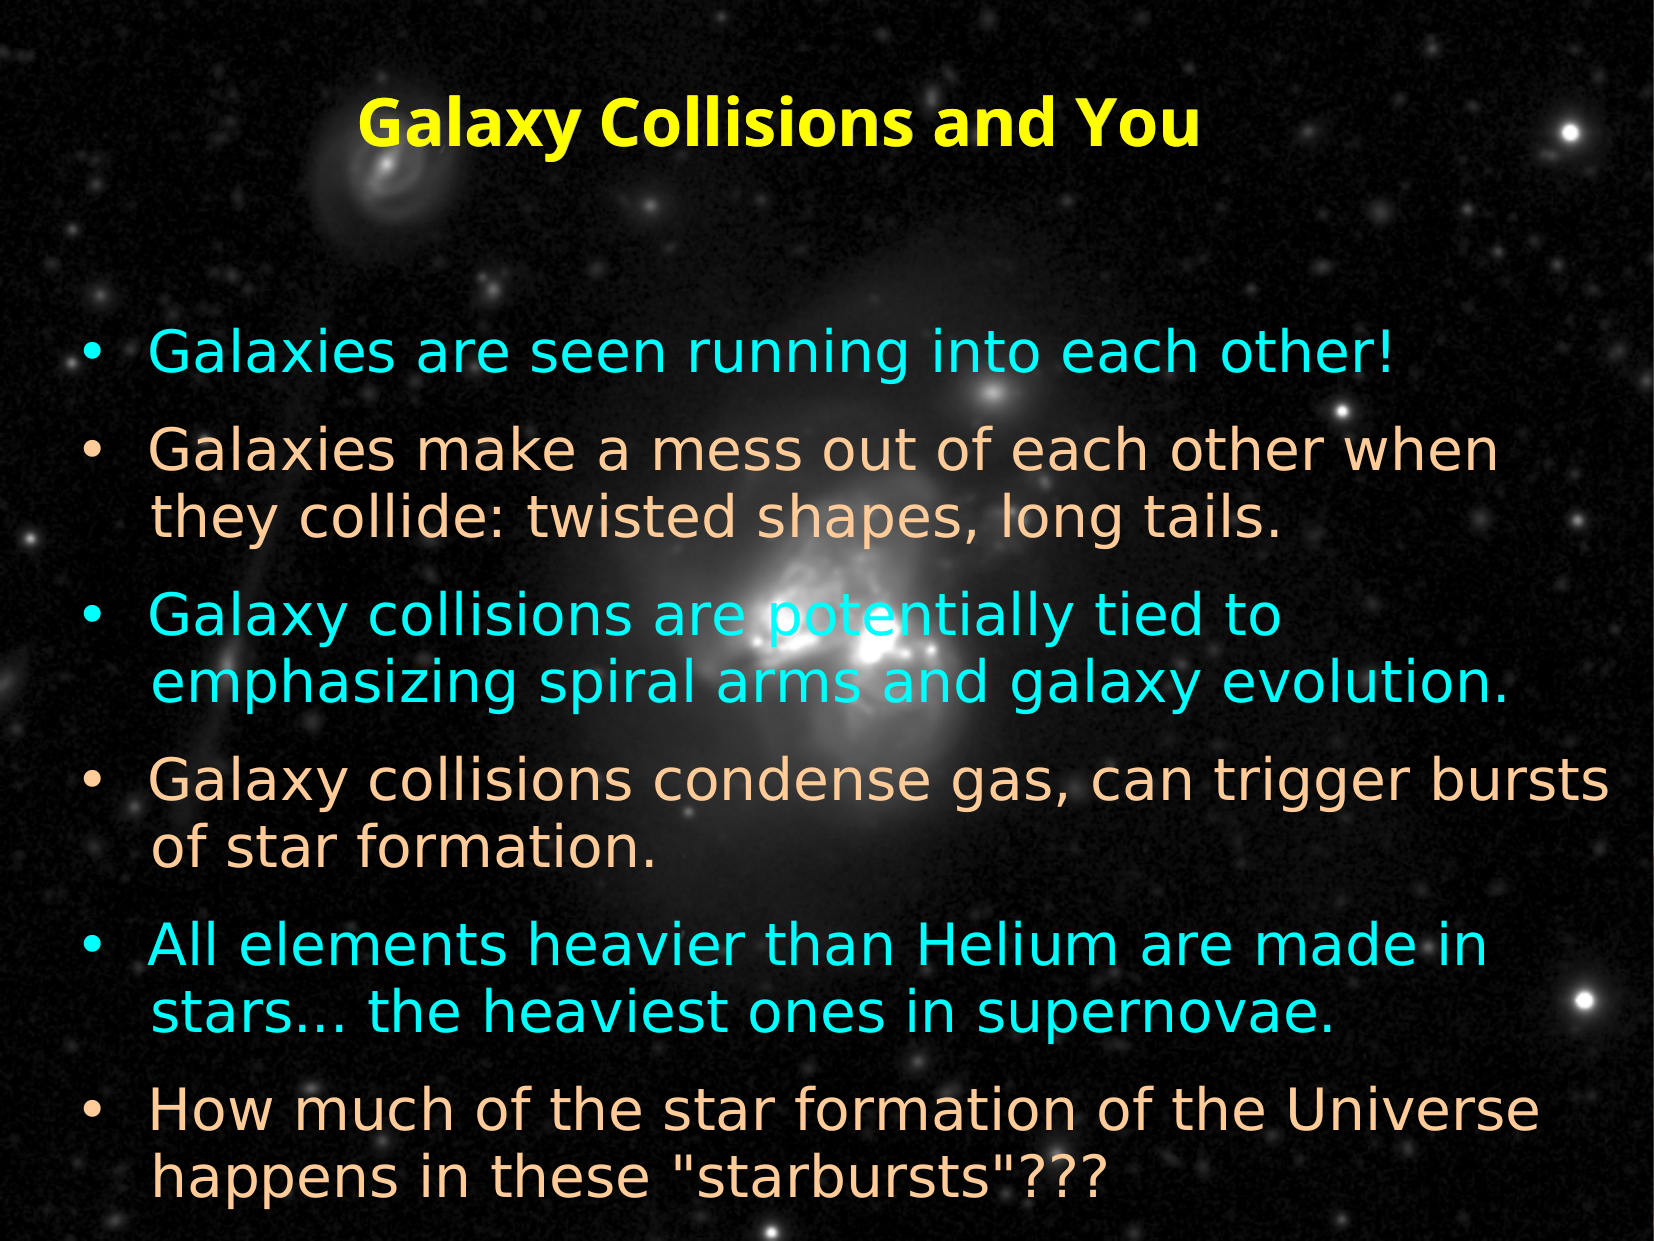

Galaxy Collisions and You
•	Galaxies are seen running into each other!
•	Galaxies make a mess out of each other when they collide: twisted shapes, long tails.
•	Galaxy collisions are potentially tied to emphasizing spiral arms and galaxy evolution.
•	Galaxy collisions condense gas, can trigger bursts of star formation.
•	All elements heavier than Helium are made in stars... the heaviest ones in supernovae.
•	How much of the star formation of the Universe happens in these "starbursts"???